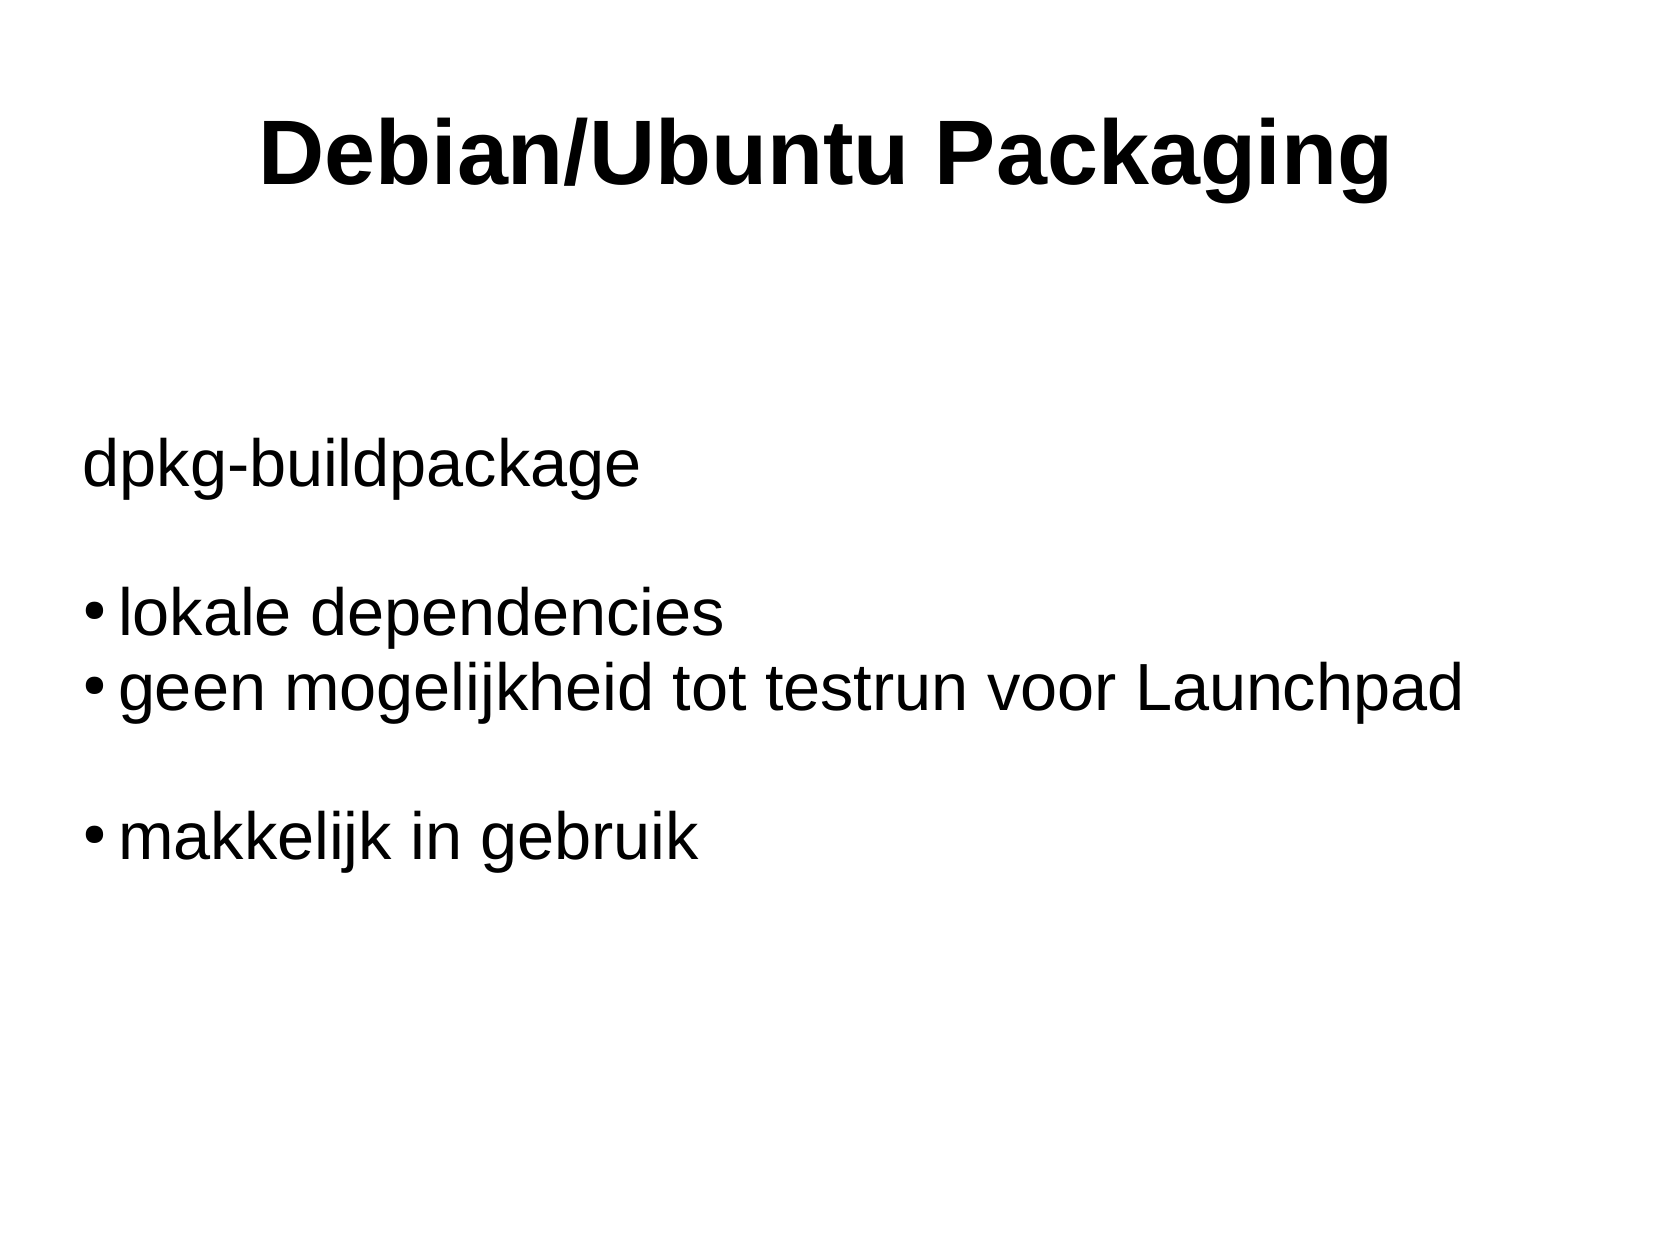

# Debian/Ubuntu Packaging
dpkg-buildpackage
lokale dependencies
geen mogelijkheid tot testrun voor Launchpad
makkelijk in gebruik